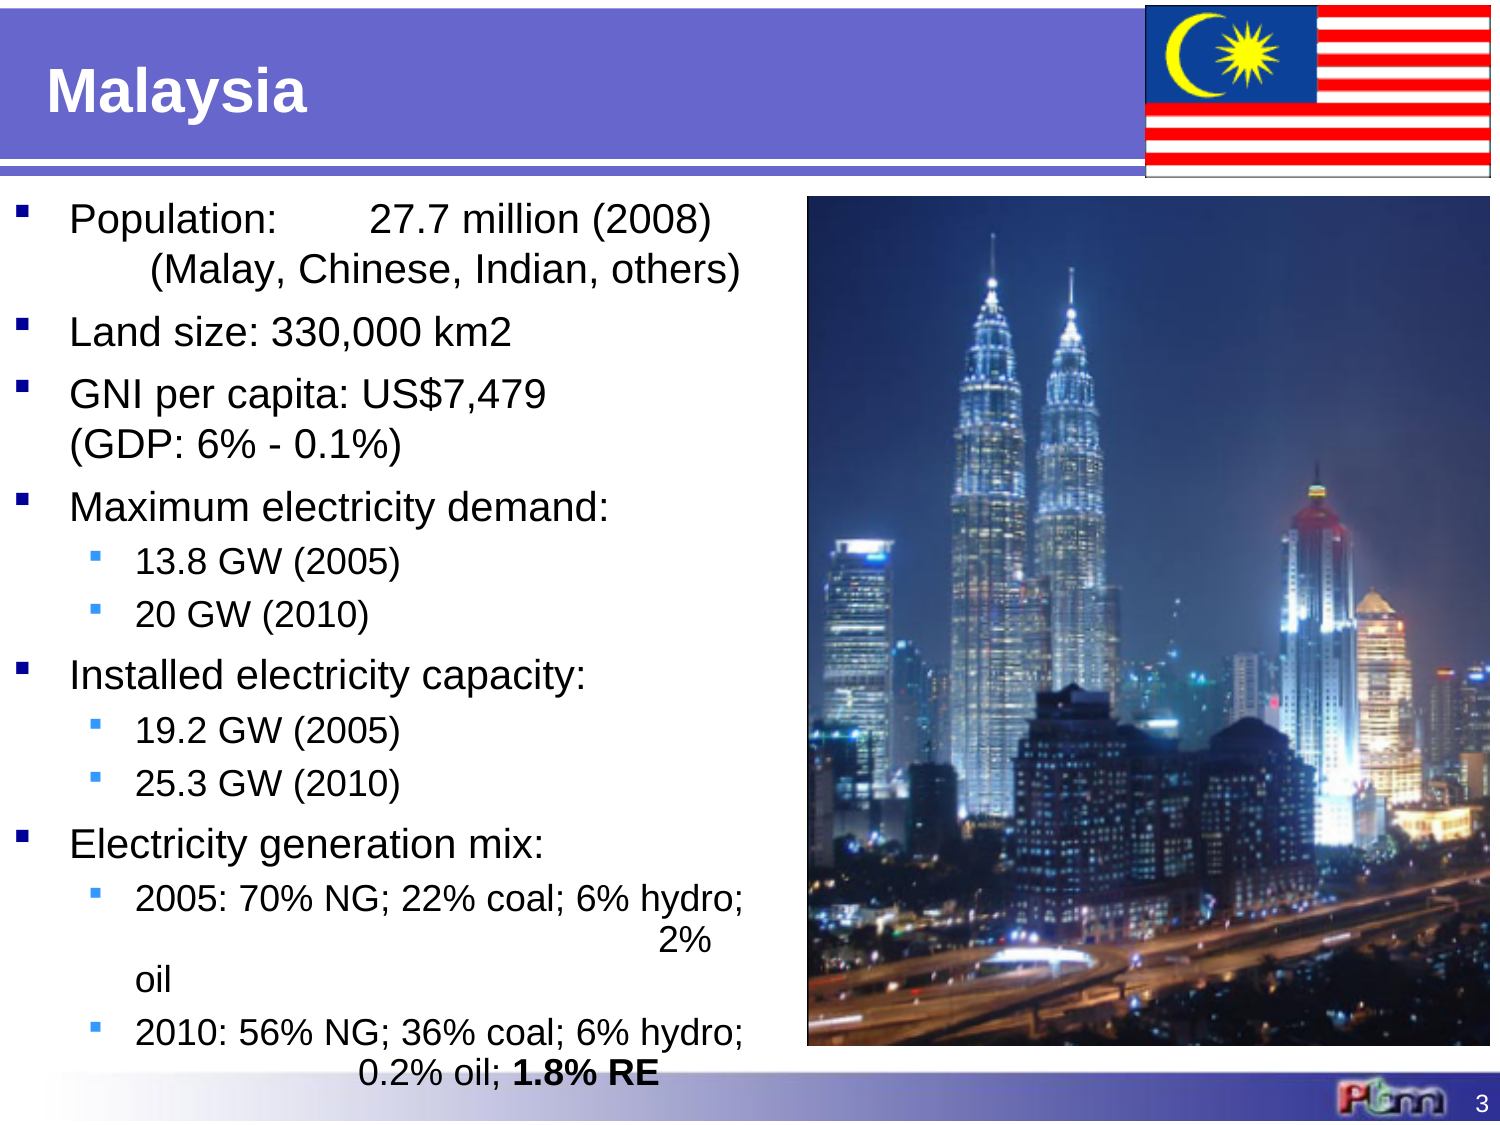

# Malaysia
Population:	27.7 million (2008) (Malay, Chinese, Indian, others)
Land size: 330,000 km2
GNI per capita: US$7,479 (GDP: 6% - 0.1%)
Maximum electricity demand:
13.8 GW (2005)
20 GW (2010)
Installed electricity capacity:
19.2 GW (2005)
25.3 GW (2010)
Electricity generation mix:
2005: 70% NG; 22% coal; 6% hydro; 	 2% oil
2010: 56% NG; 36% coal; 6% hydro; 	 0.2% oil; 1.8% RE